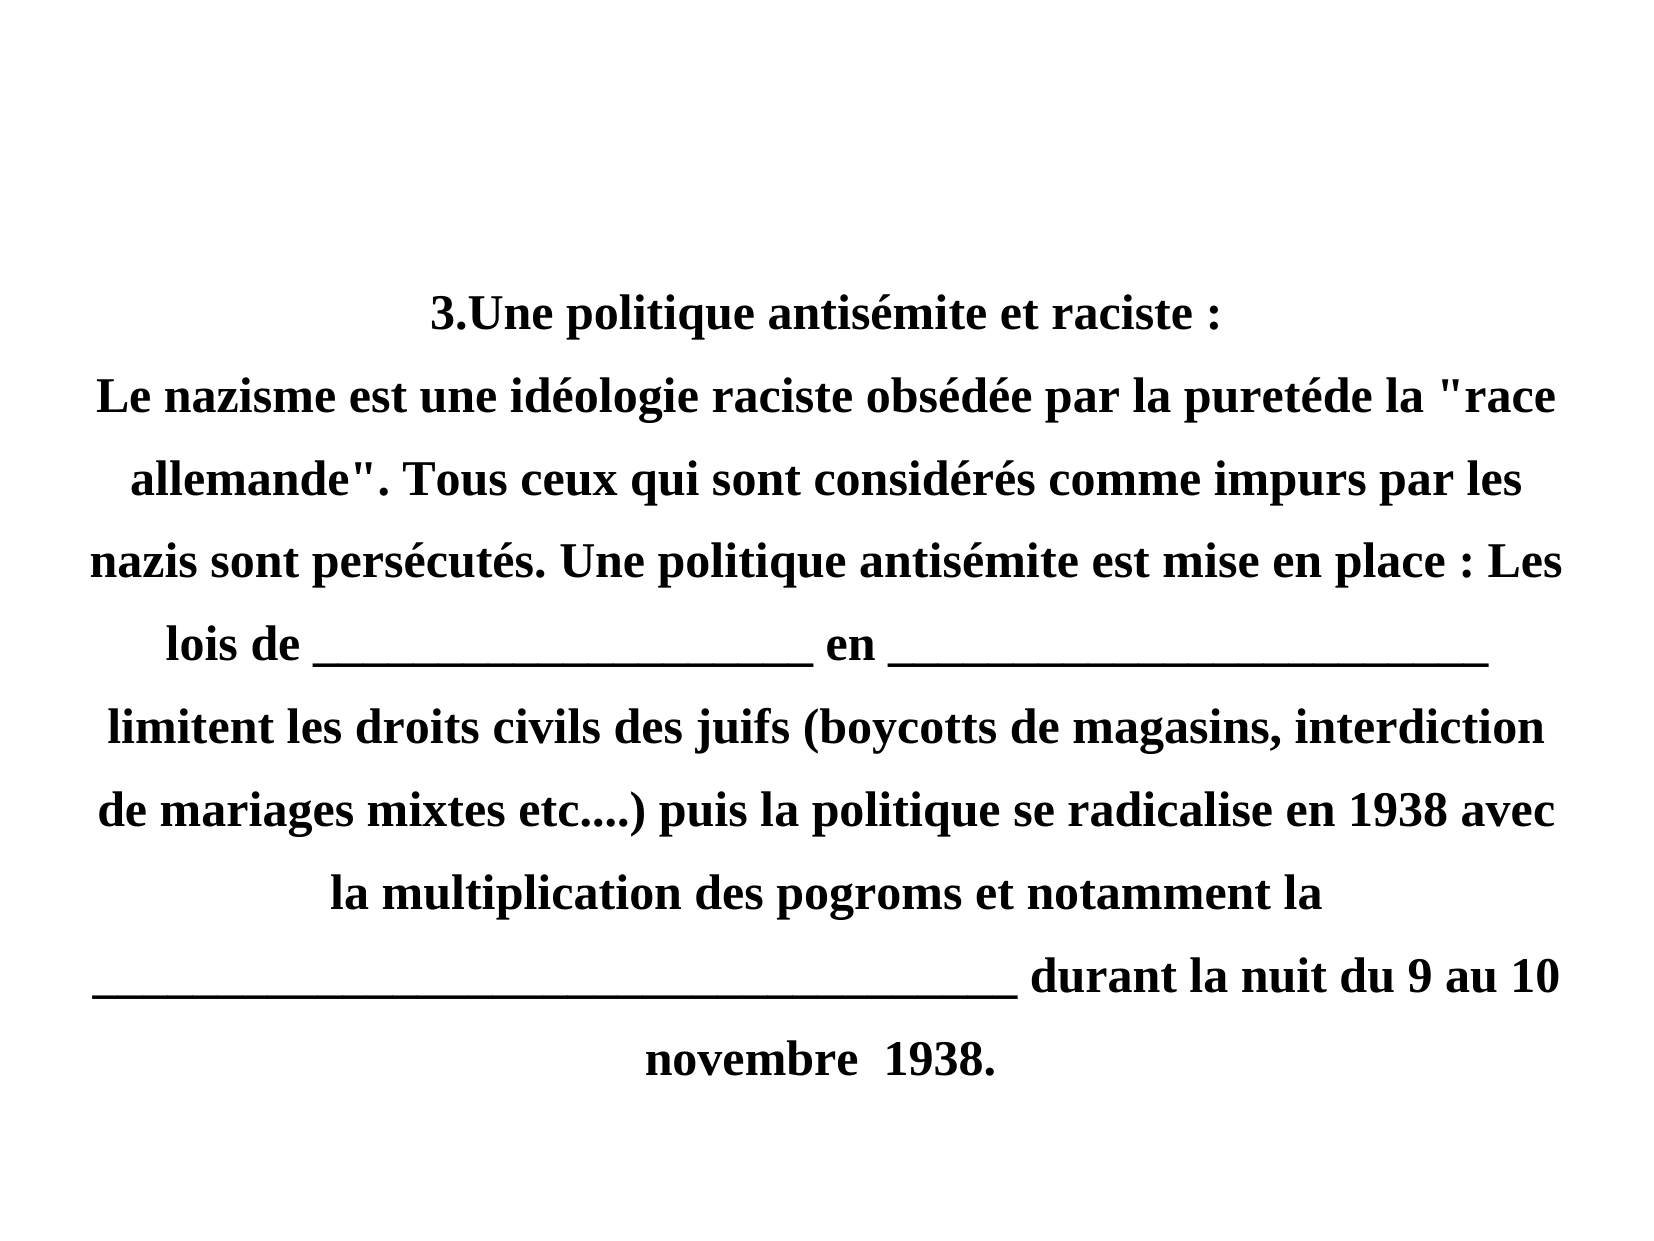

#
3.Une politique antisémite et raciste :
Le nazisme est une idéologie raciste obsédée par la puretéde la "race allemande". Tous ceux qui sont considérés comme impurs par les nazis sont persécutés. Une politique antisémite est mise en place : Les lois de ____________________ en ________________________ limitent les droits civils des juifs (boycotts de magasins, interdiction de mariages mixtes etc....) puis la politique se radicalise en 1938 avec la multiplication des pogroms et notamment la _____________________________________ durant la nuit du 9 au 10 novembre 1938.